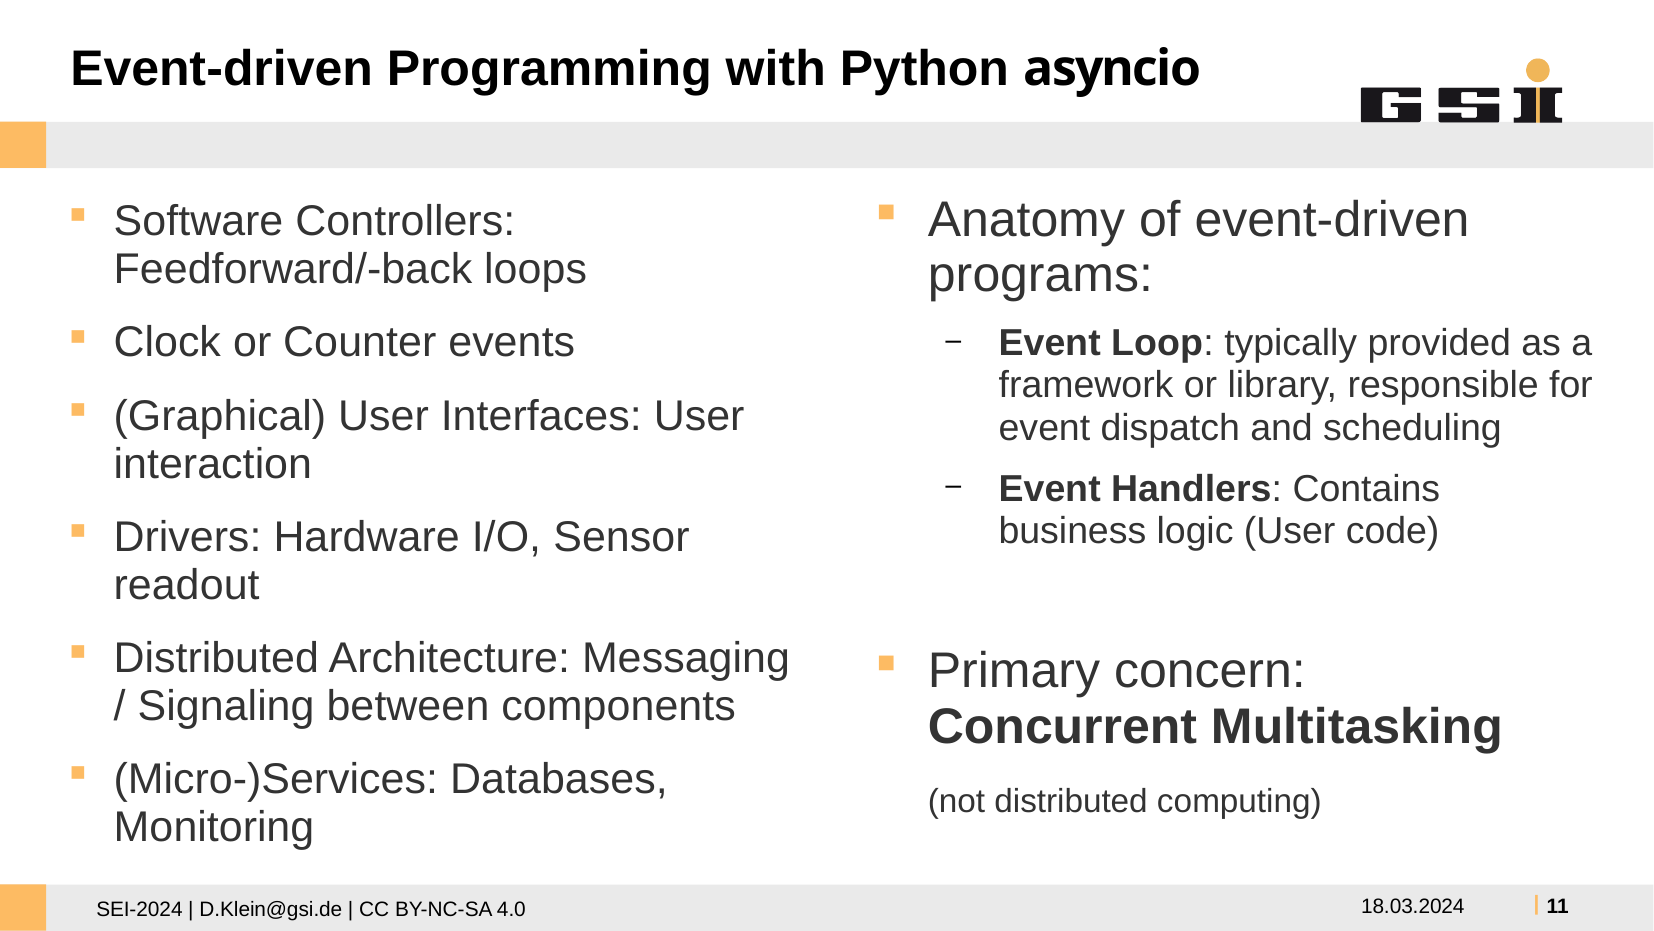

# Event-driven Programming with Python asyncio
Anatomy of event-driven programs:
Event Loop: typically provided as a framework or library, responsible for event dispatch and scheduling
Event Handlers: Contains business logic (User code)
Primary concern: Concurrent Multitasking
(not distributed computing)
Software Controllers: Feedforward/-back loops
Clock or Counter events
(Graphical) User Interfaces: User interaction
Drivers: Hardware I/O, Sensor readout
Distributed Architecture: Messaging / Signaling between components
(Micro-)Services: Databases, Monitoring